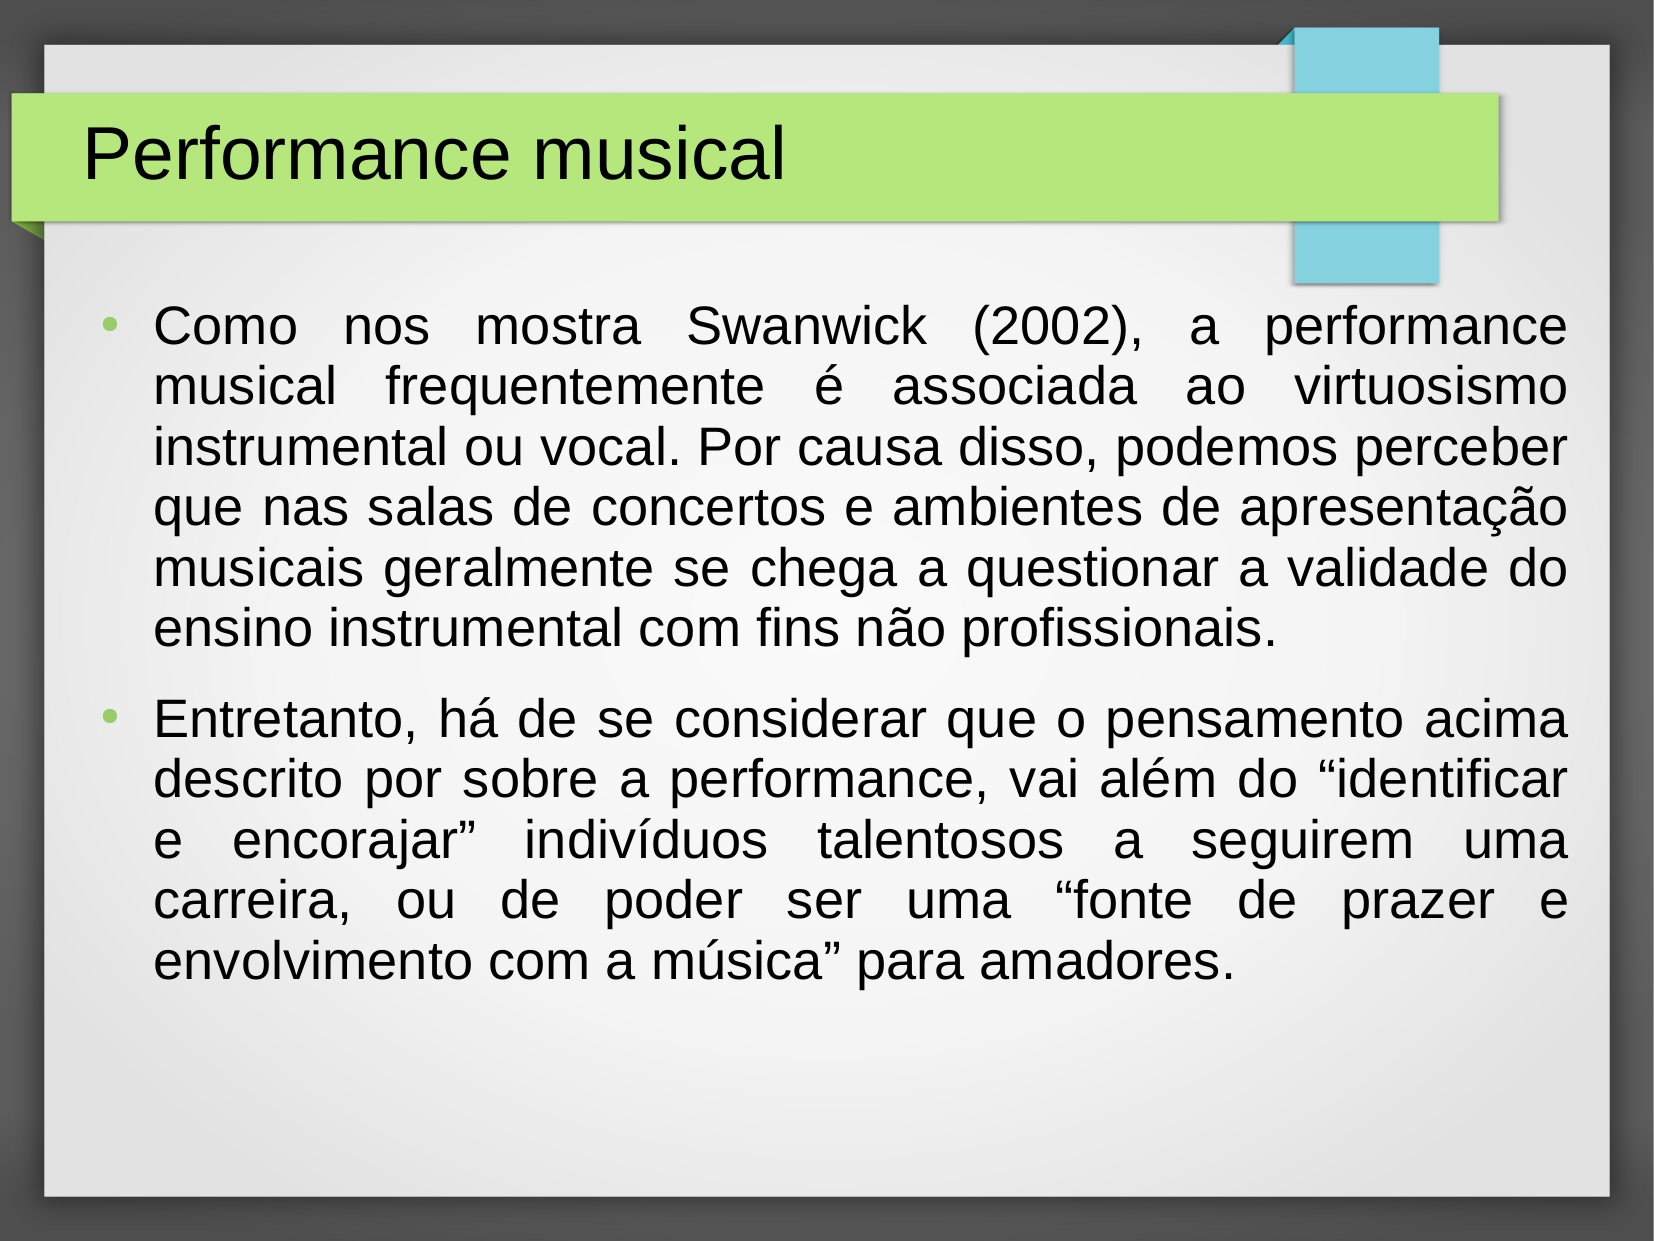

# Performance musical
Como nos mostra Swanwick (2002), a performance musical frequentemente é associada ao virtuosismo instrumental ou vocal. Por causa disso, podemos perceber que nas salas de concertos e ambientes de apresentação musicais geralmente se chega a questionar a validade do ensino instrumental com fins não profissionais.
Entretanto, há de se considerar que o pensamento acima descrito por sobre a performance, vai além do “identificar e encorajar” indivíduos talentosos a seguirem uma carreira, ou de poder ser uma “fonte de prazer e envolvimento com a música” para amadores.